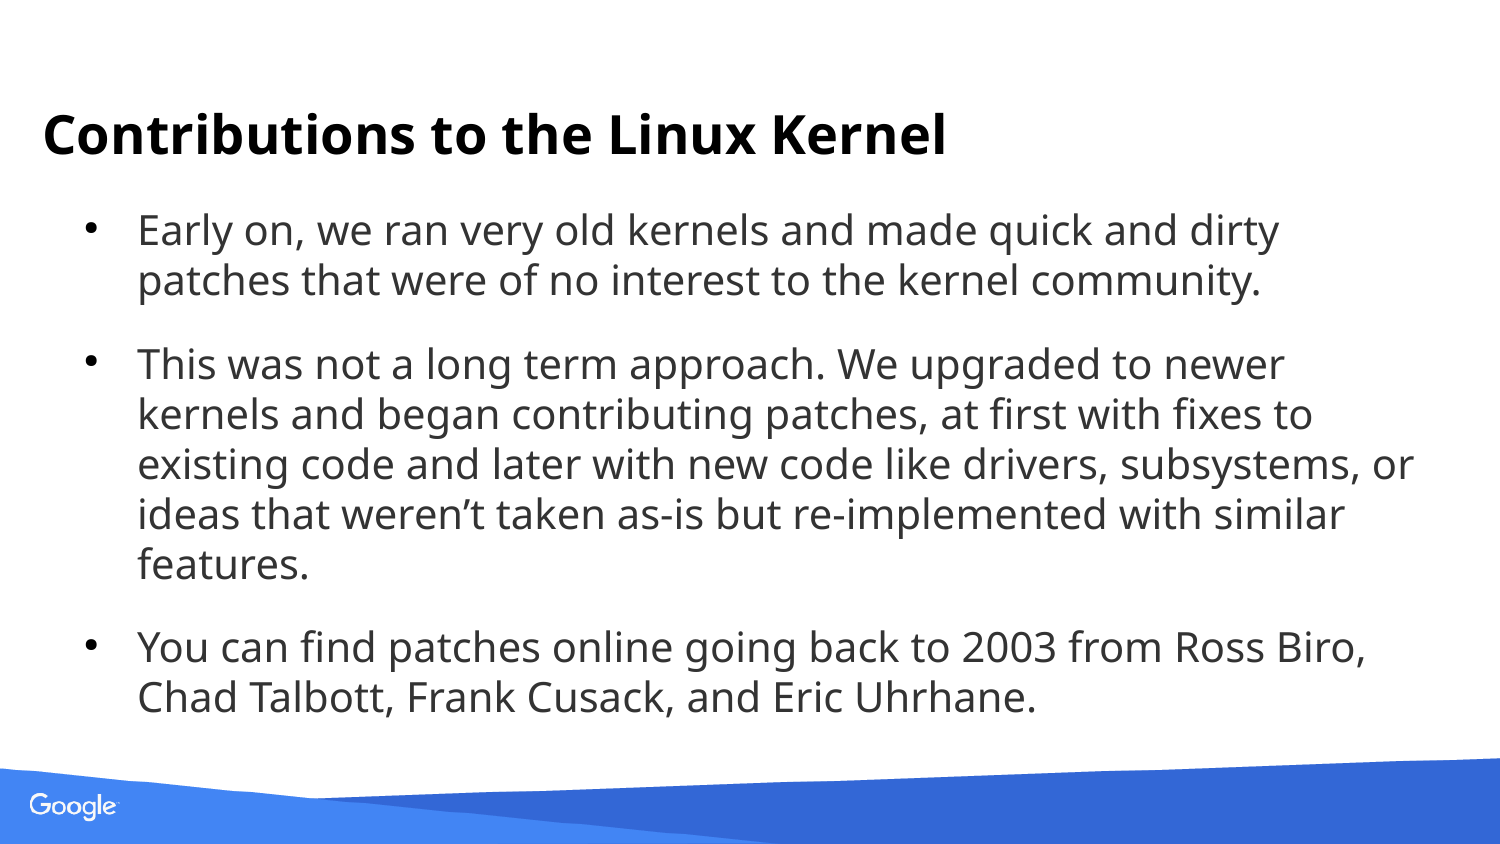

Contributions to the Linux Kernel
# Early on, we ran very old kernels and made quick and dirty patches that were of no interest to the kernel community.
This was not a long term approach. We upgraded to newer kernels and began contributing patches, at first with fixes to existing code and later with new code like drivers, subsystems, or ideas that weren’t taken as-is but re-implemented with similar features.
You can find patches online going back to 2003 from Ross Biro, Chad Talbott, Frank Cusack, and Eric Uhrhane.